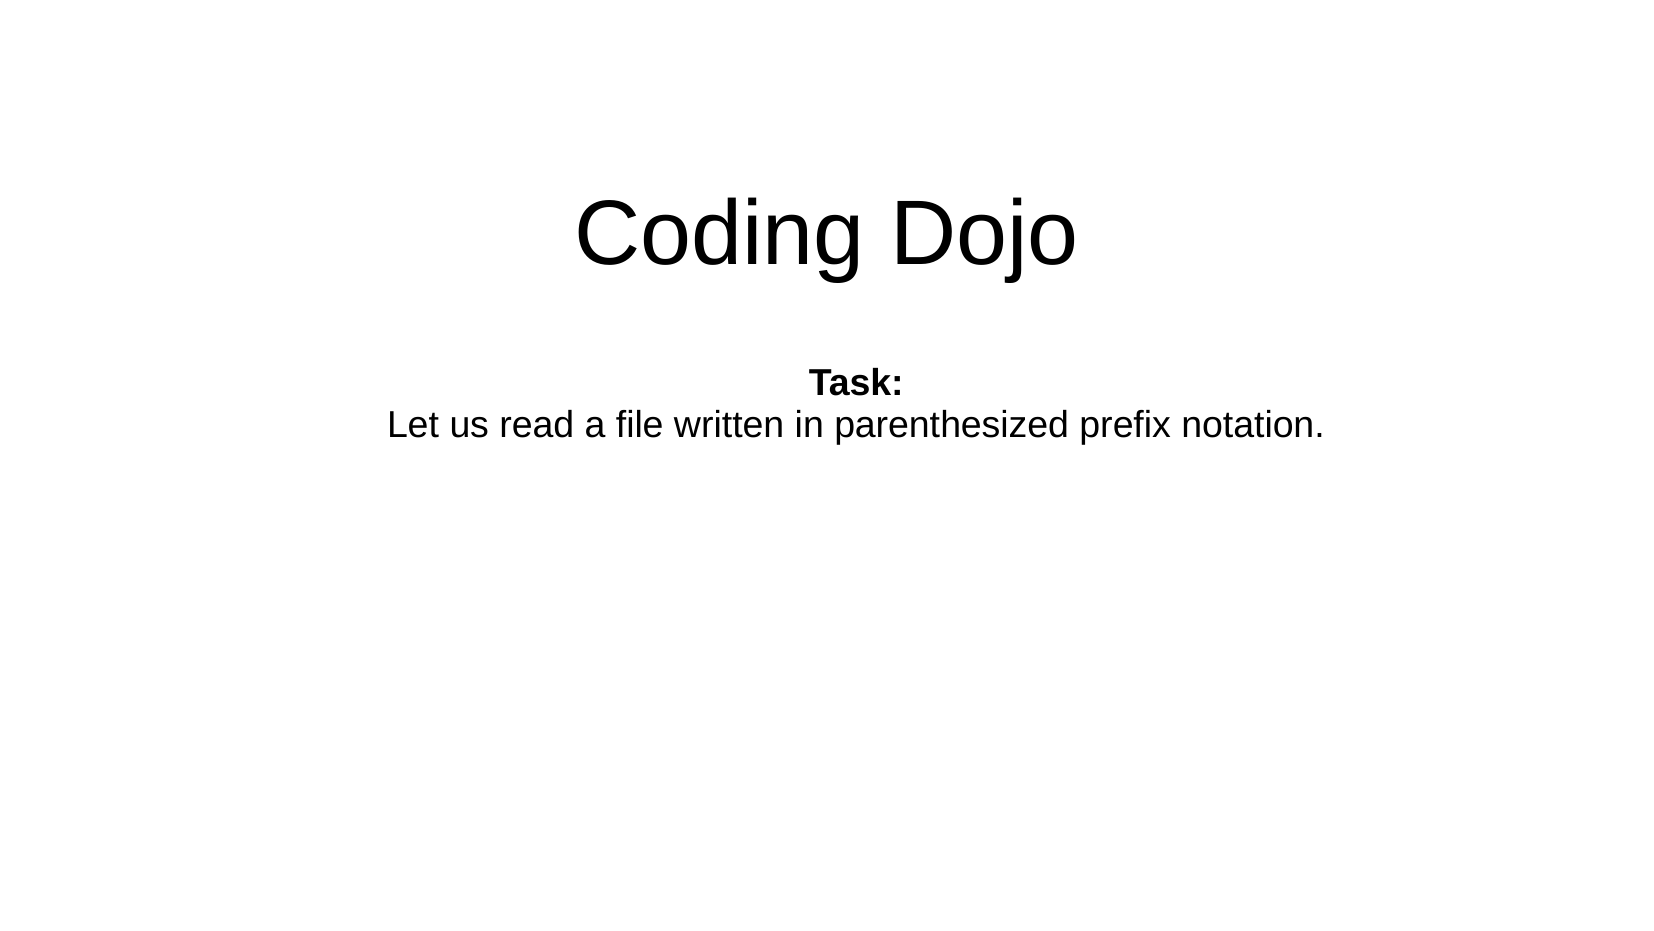

# Coding Dojo
Task:
Let us read a file written in parenthesized prefix notation.